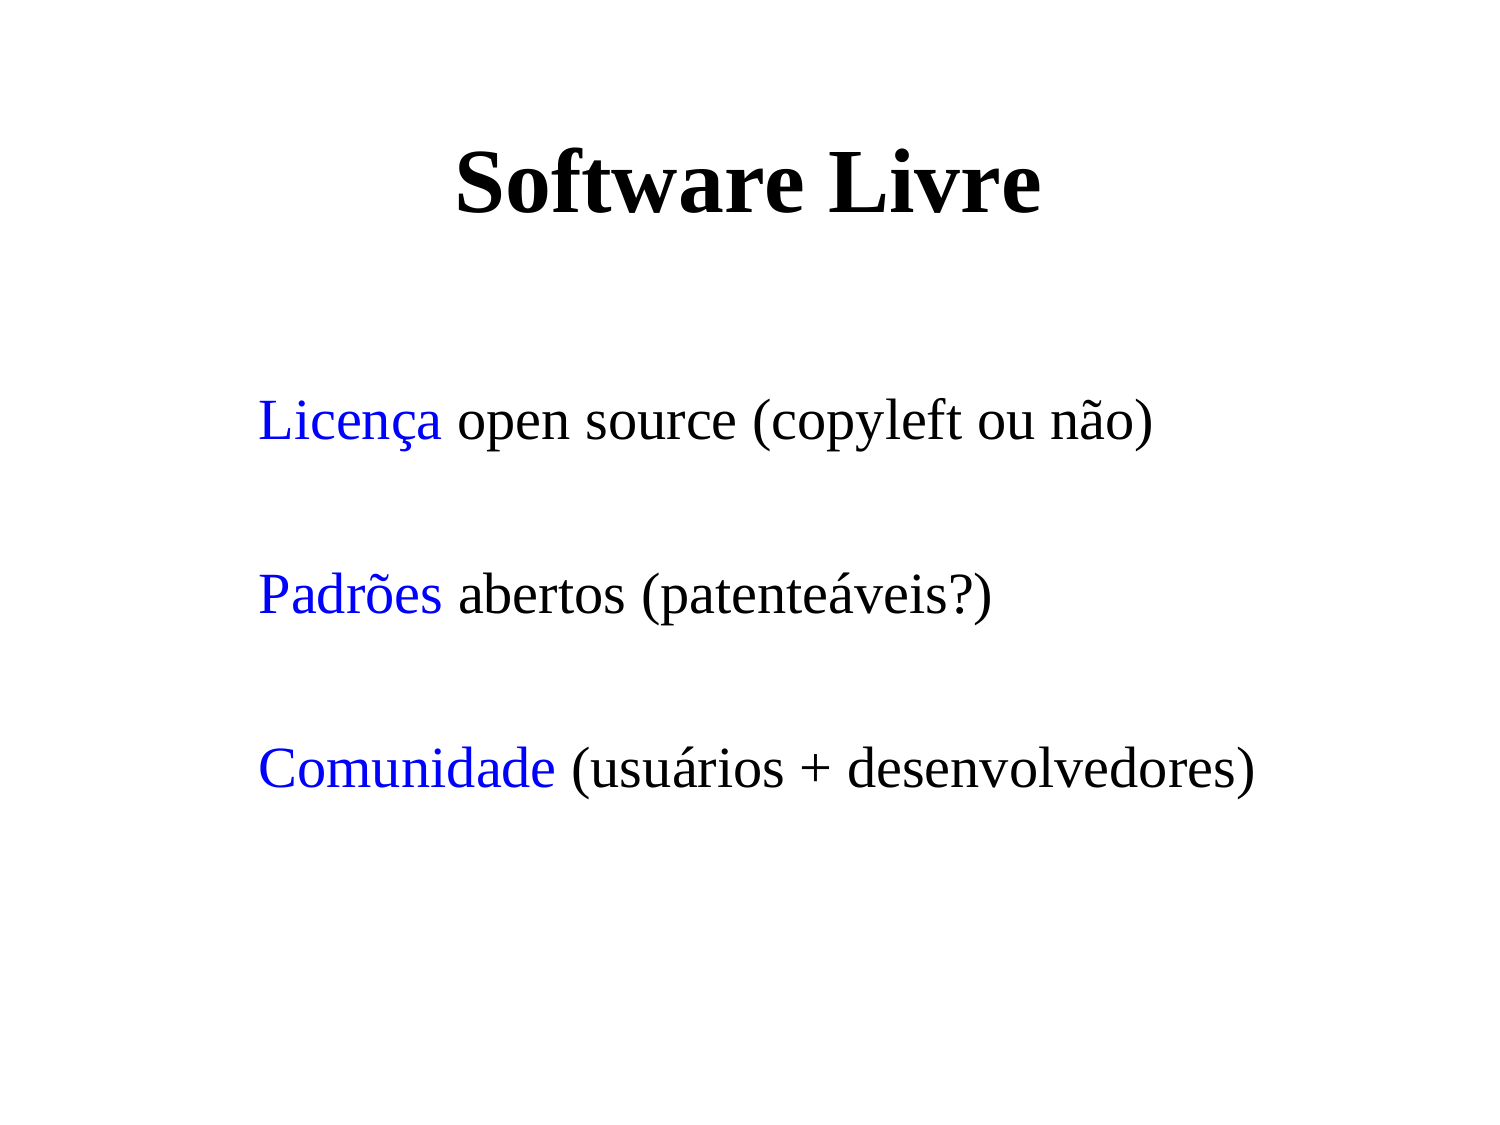

# Software Livre
Licença open source (copyleft ou não)
Padrões abertos (patenteáveis?)
Comunidade (usuários + desenvolvedores)